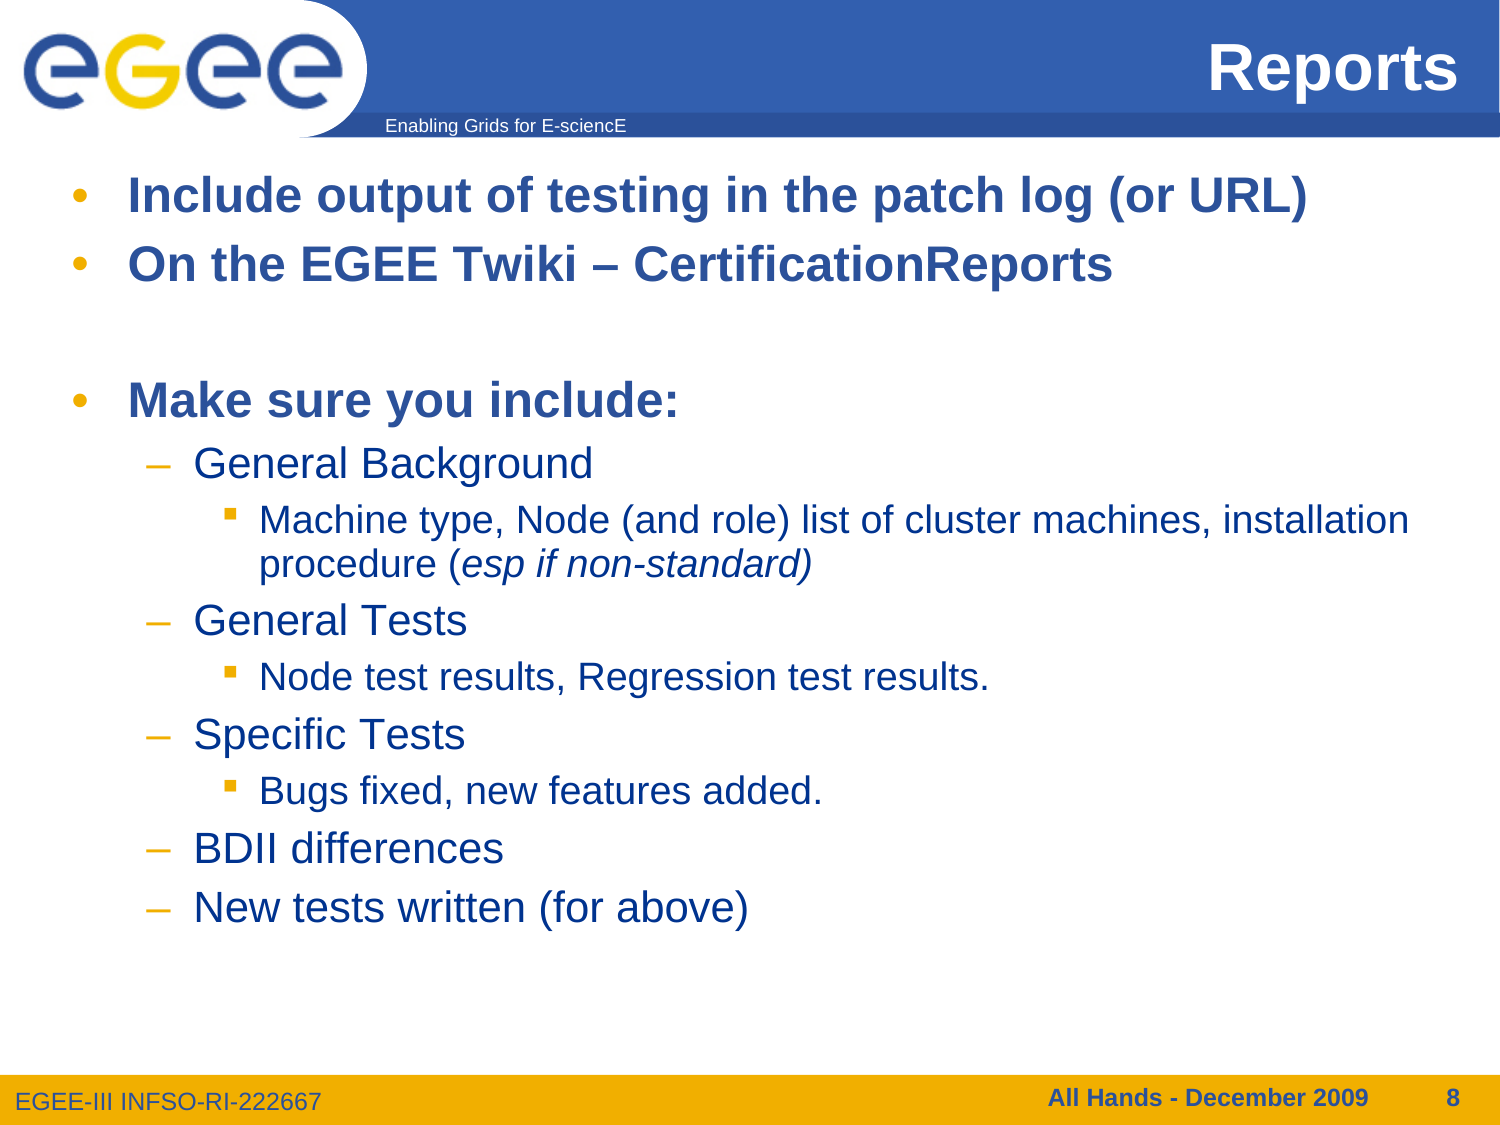

# Reports
Include output of testing in the patch log (or URL)
On the EGEE Twiki – CertificationReports
Make sure you include:
General Background
Machine type, Node (and role) list of cluster machines, installation procedure (esp if non-standard)
General Tests
Node test results, Regression test results.
Specific Tests
Bugs fixed, new features added.
BDII differences
New tests written (for above)
All Hands - December 2009
8